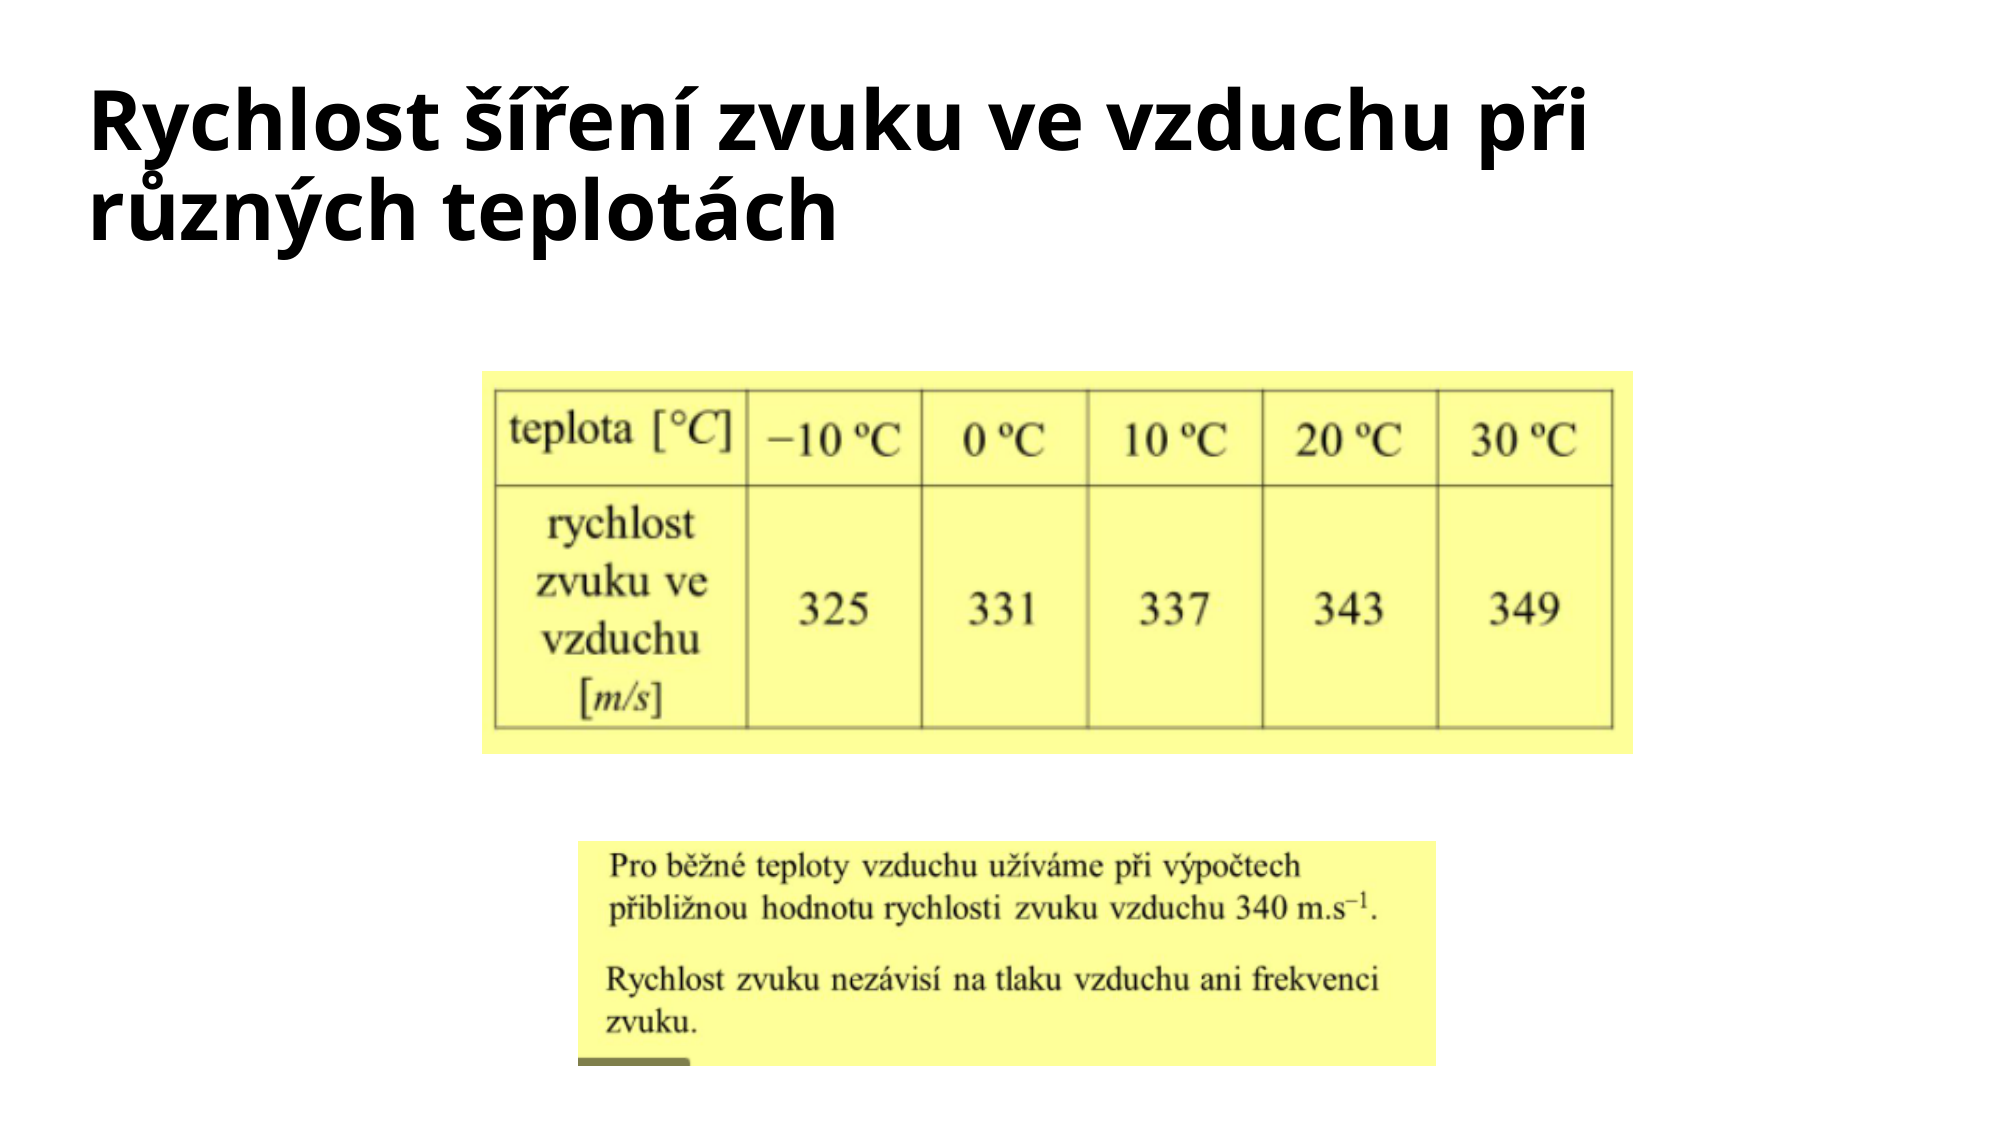

# Rychlost šíření zvuku ve vzduchu při různých teplotách